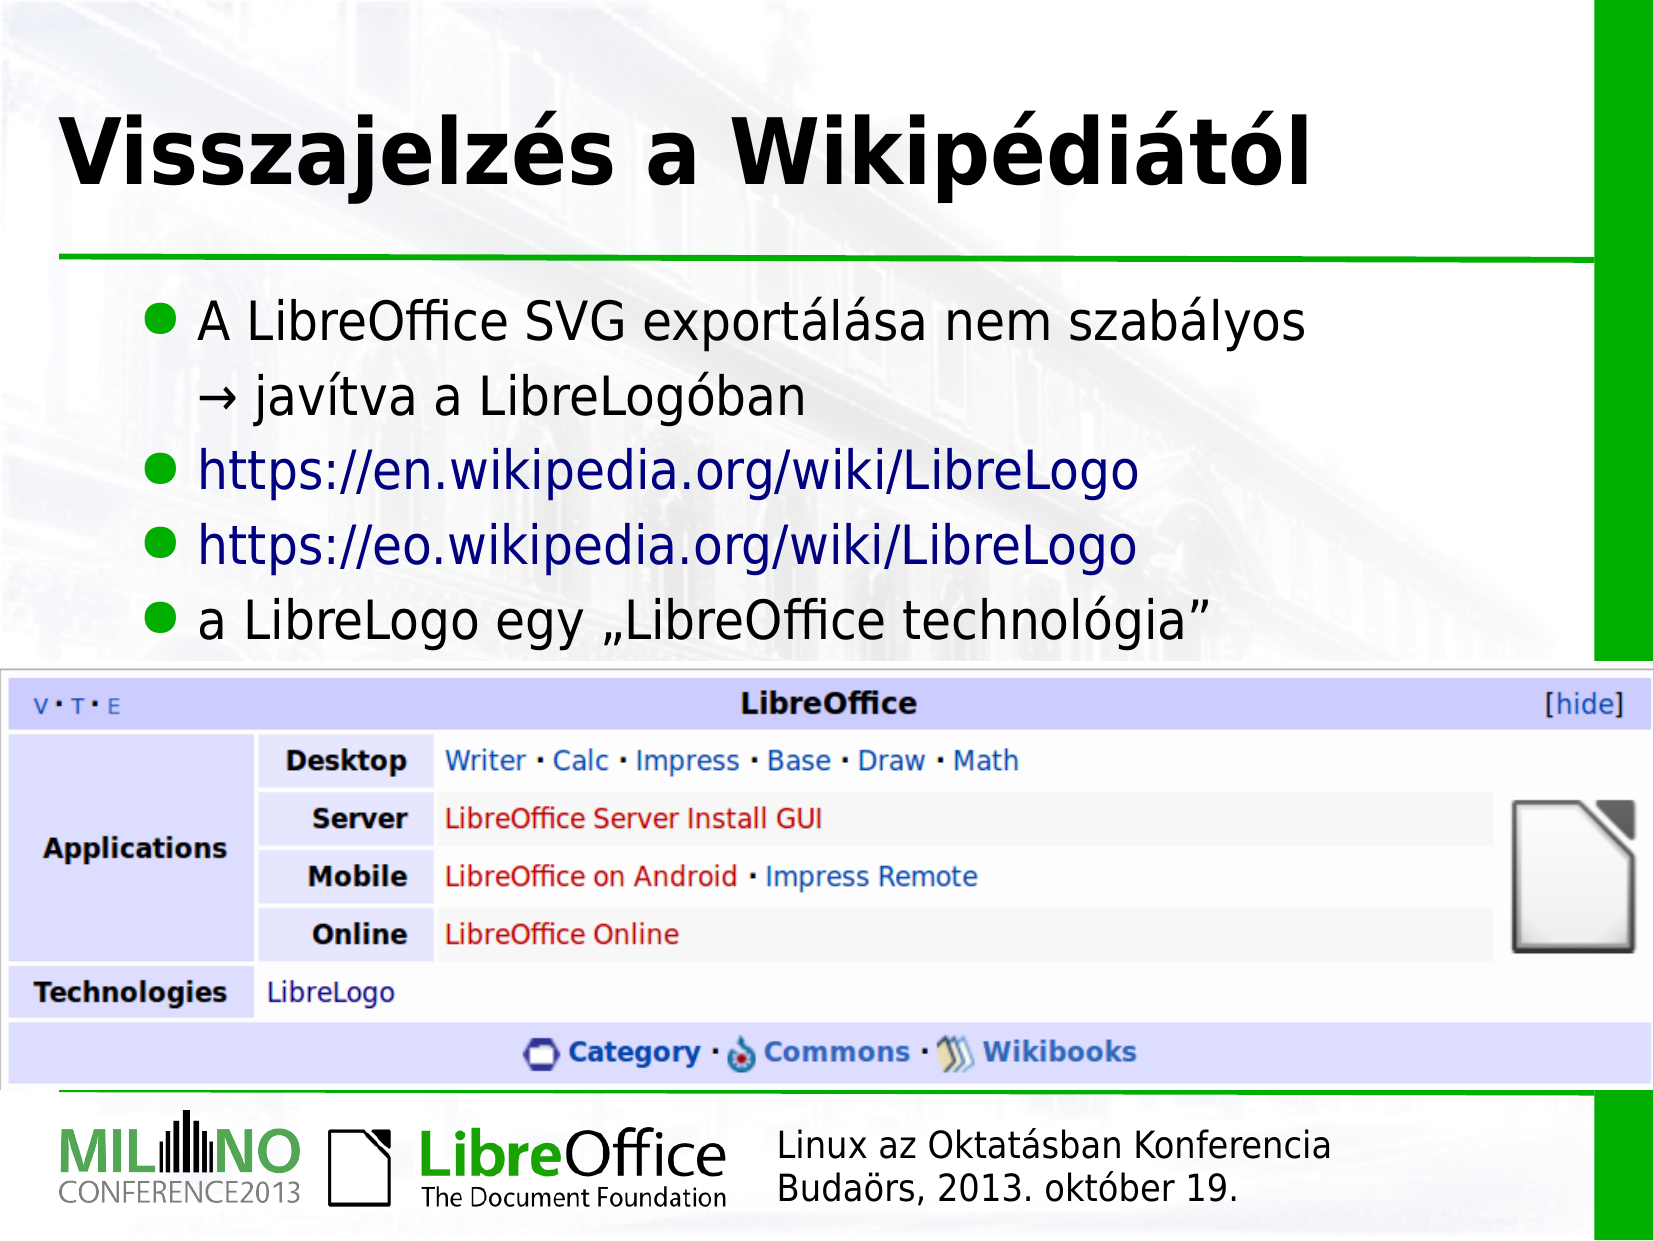

# Visszajelzés a Wikipédiától
A LibreOffice SVG exportálása nem szabályos
→ javítva a LibreLogóban
https://en.wikipedia.org/wiki/LibreLogo
https://eo.wikipedia.org/wiki/LibreLogo
a LibreLogo egy „LibreOffice technológia”